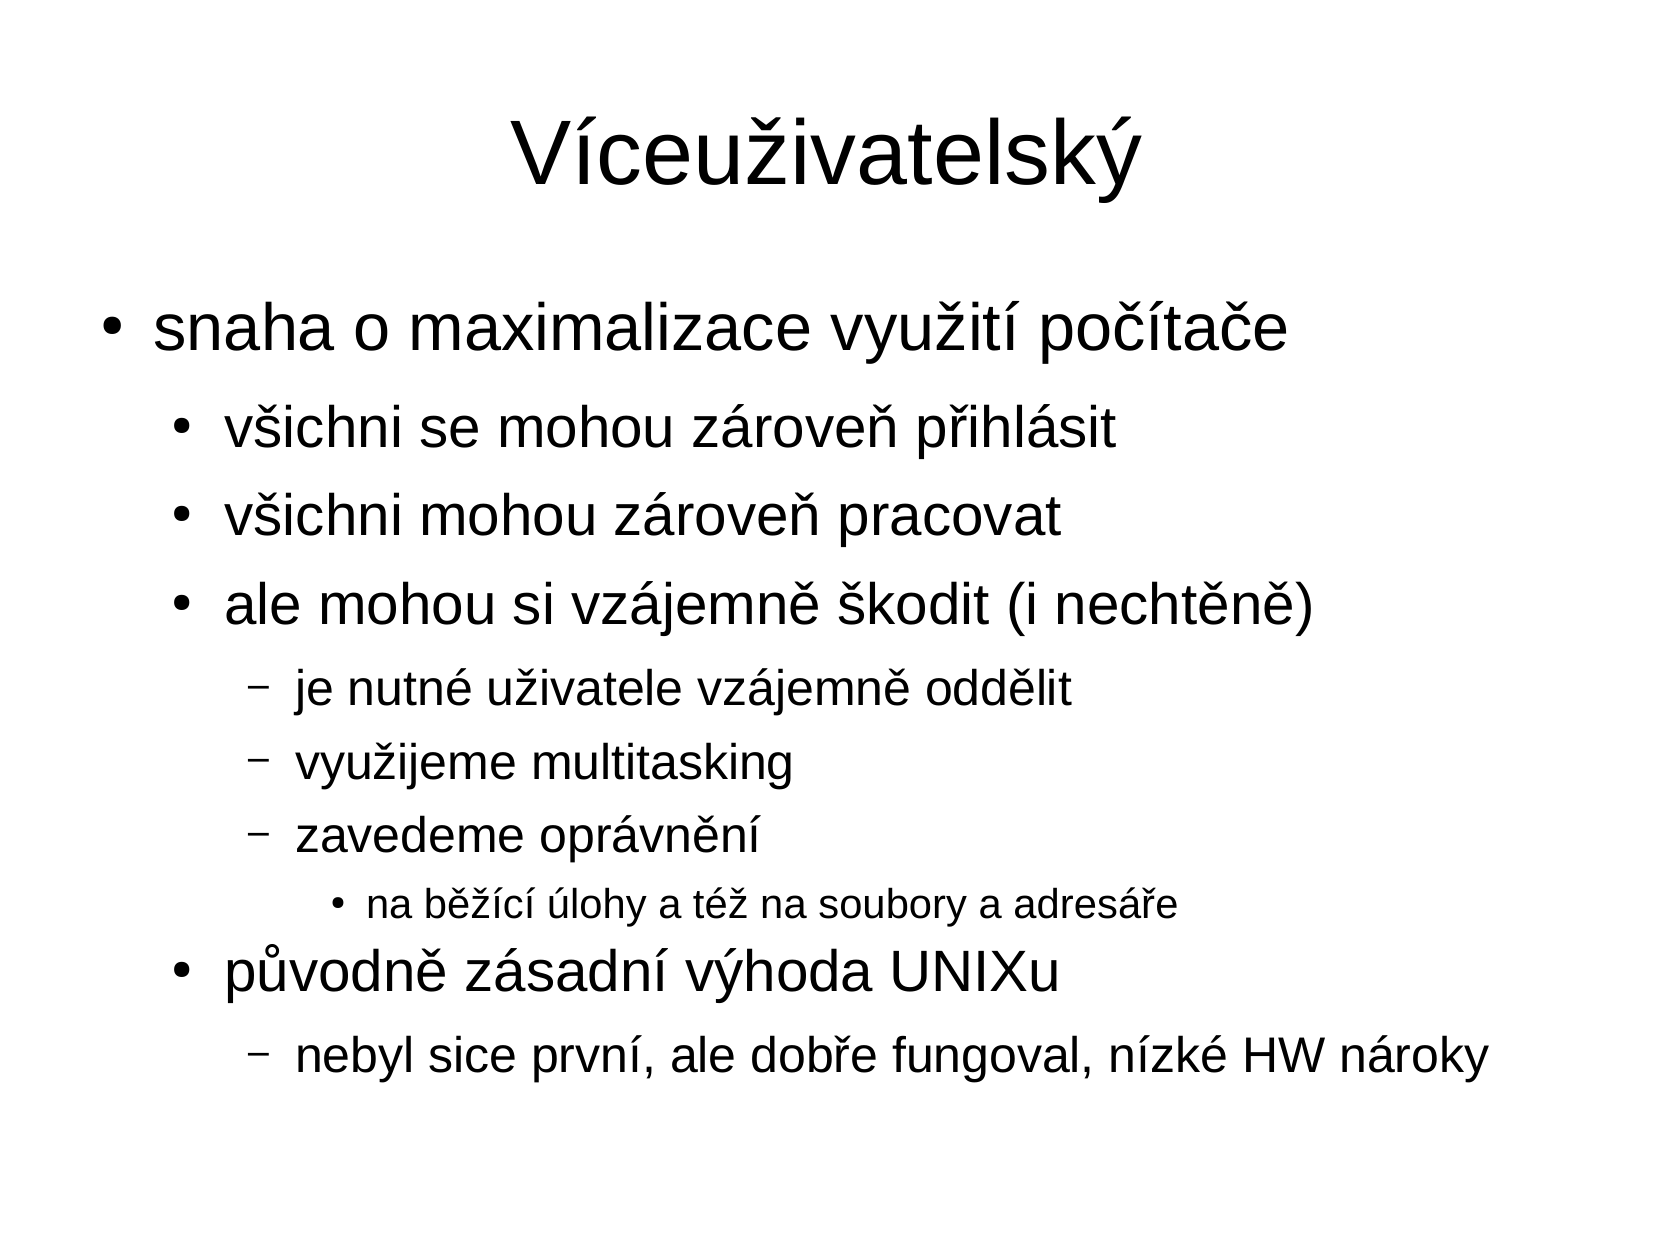

# Víceuživatelský
snaha o maximalizace využití počítače
všichni se mohou zároveň přihlásit
všichni mohou zároveň pracovat
ale mohou si vzájemně škodit (i nechtěně)
je nutné uživatele vzájemně oddělit
využijeme multitasking
zavedeme oprávnění
na běžící úlohy a též na soubory a adresáře
původně zásadní výhoda UNIXu
nebyl sice první, ale dobře fungoval, nízké HW nároky